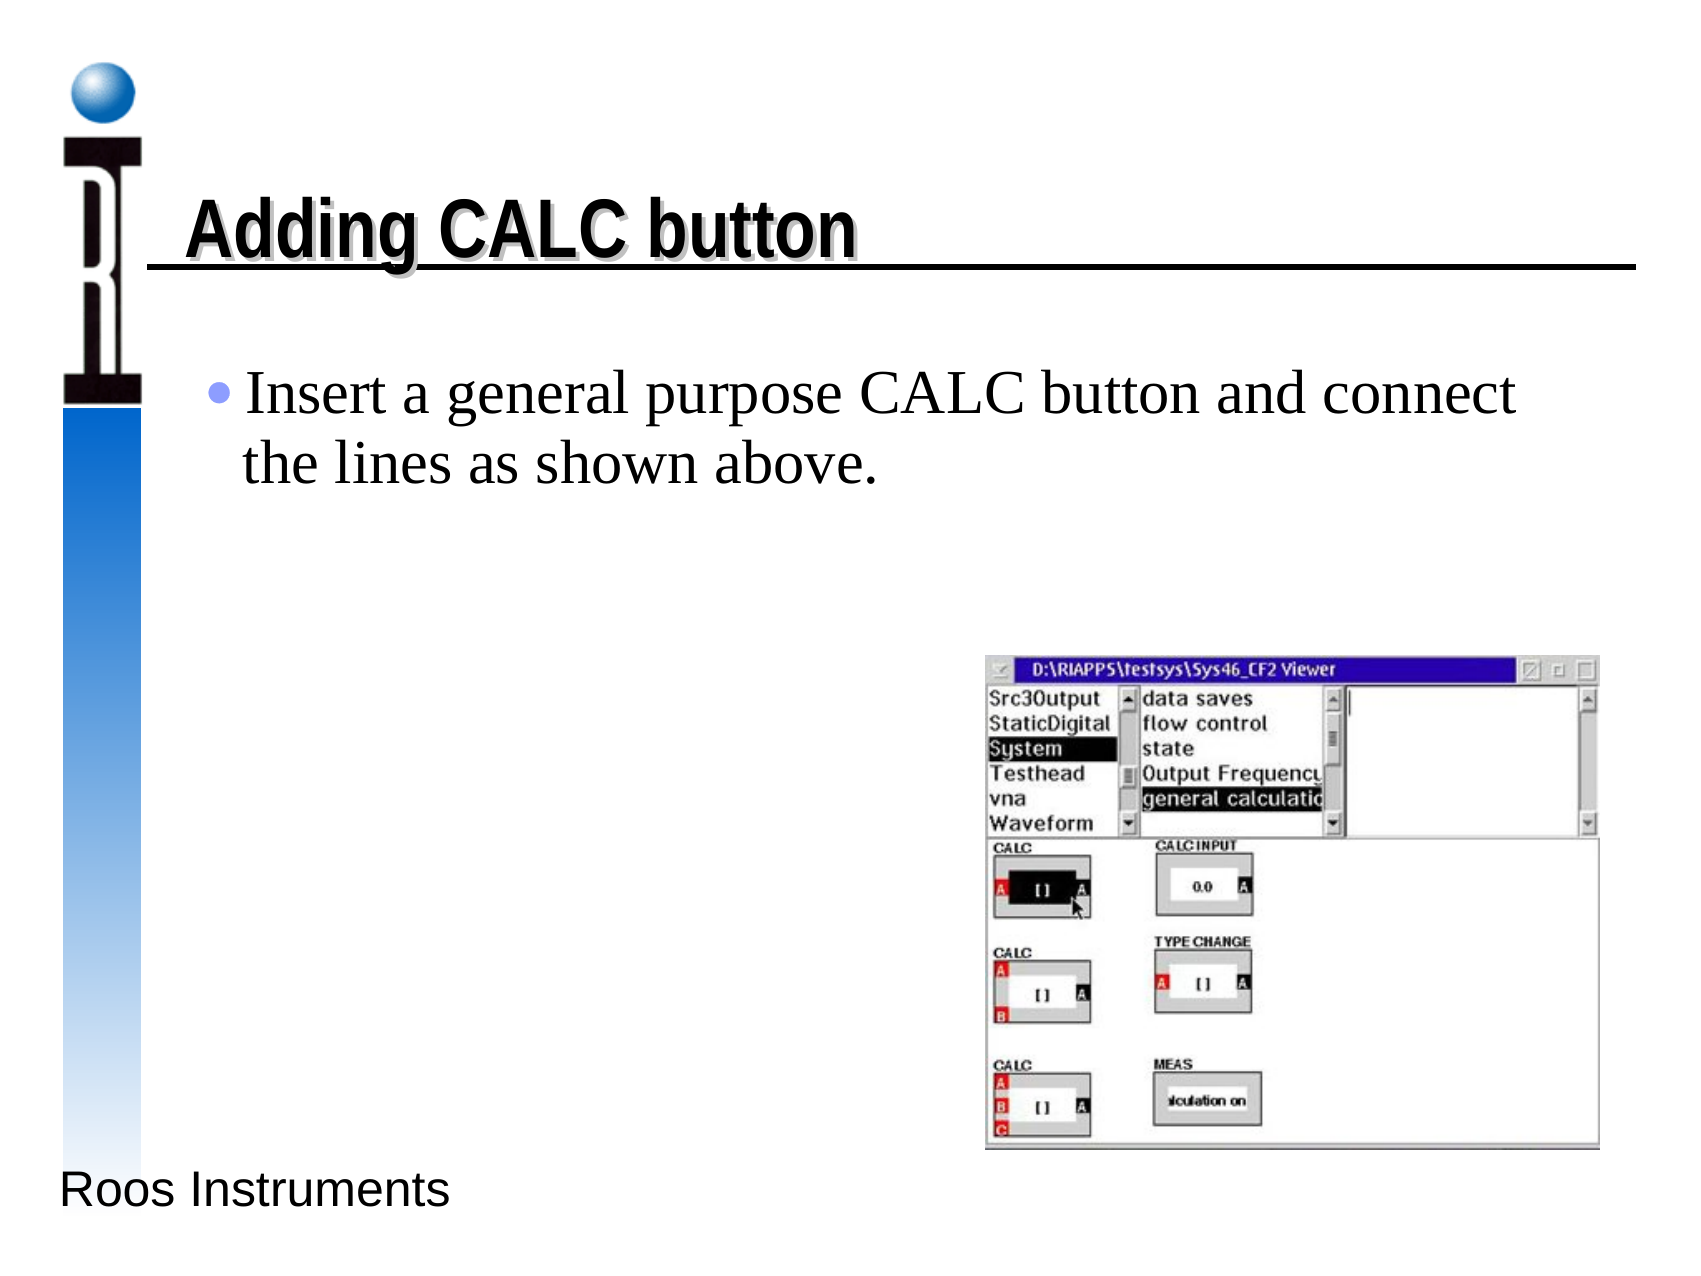

Adding CALC button
Insert a general purpose CALC button and connect the lines as shown above.